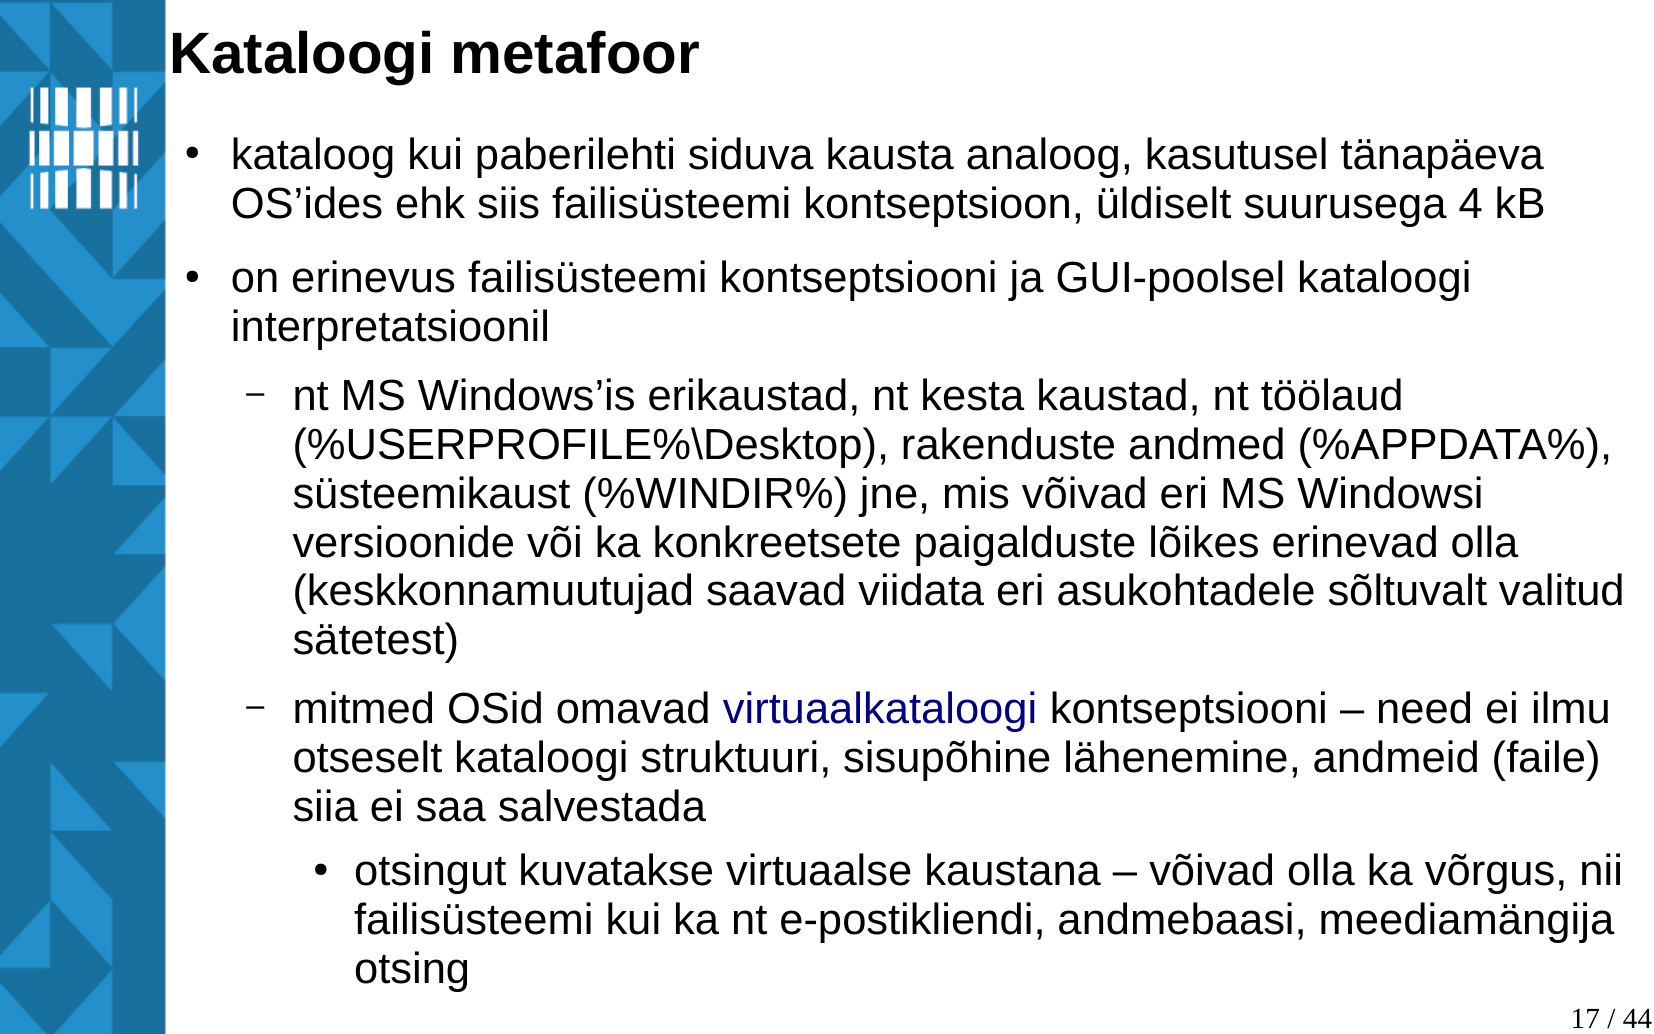

# Kataloogi metafoor
kataloog kui paberilehti siduva kausta analoog, kasutusel tänapäeva OS’ides ehk siis failisüsteemi kontseptsioon, üldiselt suurusega 4 kB
on erinevus failisüsteemi kontseptsiooni ja GUI-poolsel kataloogi interpretatsioonil
nt MS Windows’is erikaustad, nt kesta kaustad, nt töölaud (%USERPROFILE%\Desktop), rakenduste andmed (%APPDATA%), süsteemikaust (%WINDIR%) jne, mis võivad eri MS Windowsi versioonide või ka konkreetsete paigalduste lõikes erinevad olla (keskkonnamuutujad saavad viidata eri asukohtadele sõltuvalt valitud sätetest)
mitmed OSid omavad virtuaalkataloogi kontseptsiooni – need ei ilmu otseselt kataloogi struktuuri, sisupõhine lähenemine, andmeid (faile) siia ei saa salvestada
otsingut kuvatakse virtuaalse kaustana – võivad olla ka võrgus, nii failisüsteemi kui ka nt e-postikliendi, andmebaasi, meediamängija otsing
17